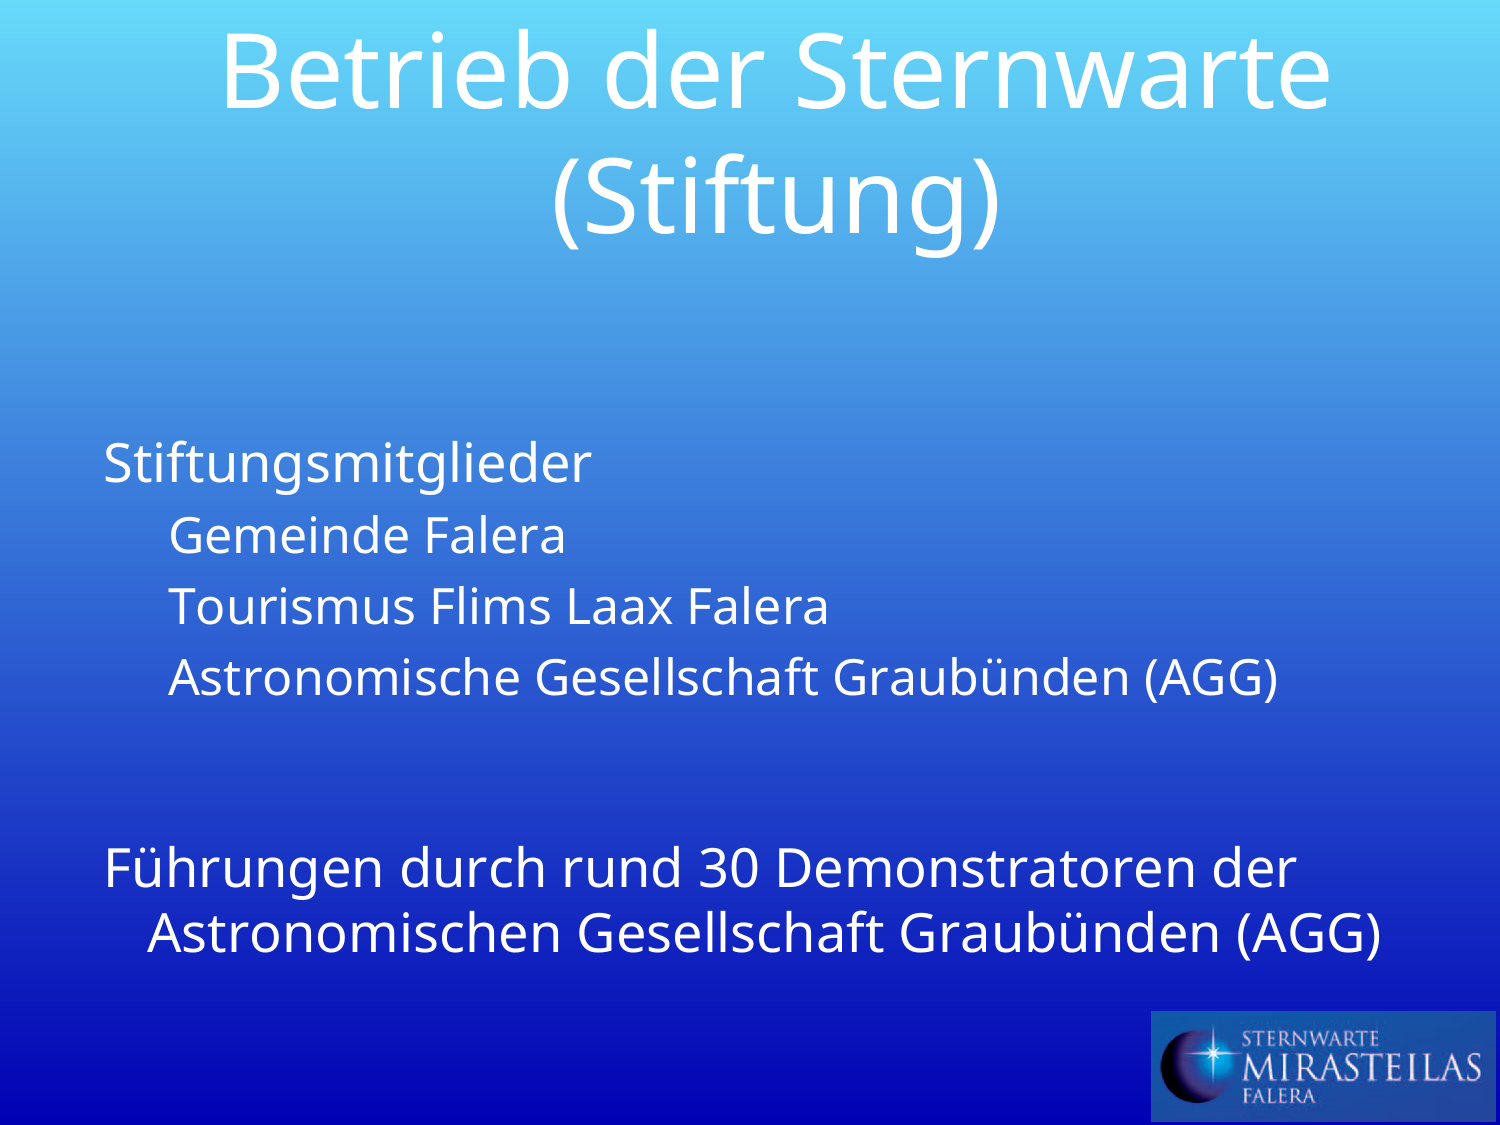

Betrieb der Sternwarte (Stiftung)
Stiftungsmitglieder
Gemeinde Falera
Tourismus Flims Laax Falera
Astronomische Gesellschaft Graubünden (AGG)
Führungen durch rund 30 Demonstratoren der Astronomischen Gesellschaft Graubünden (AGG)